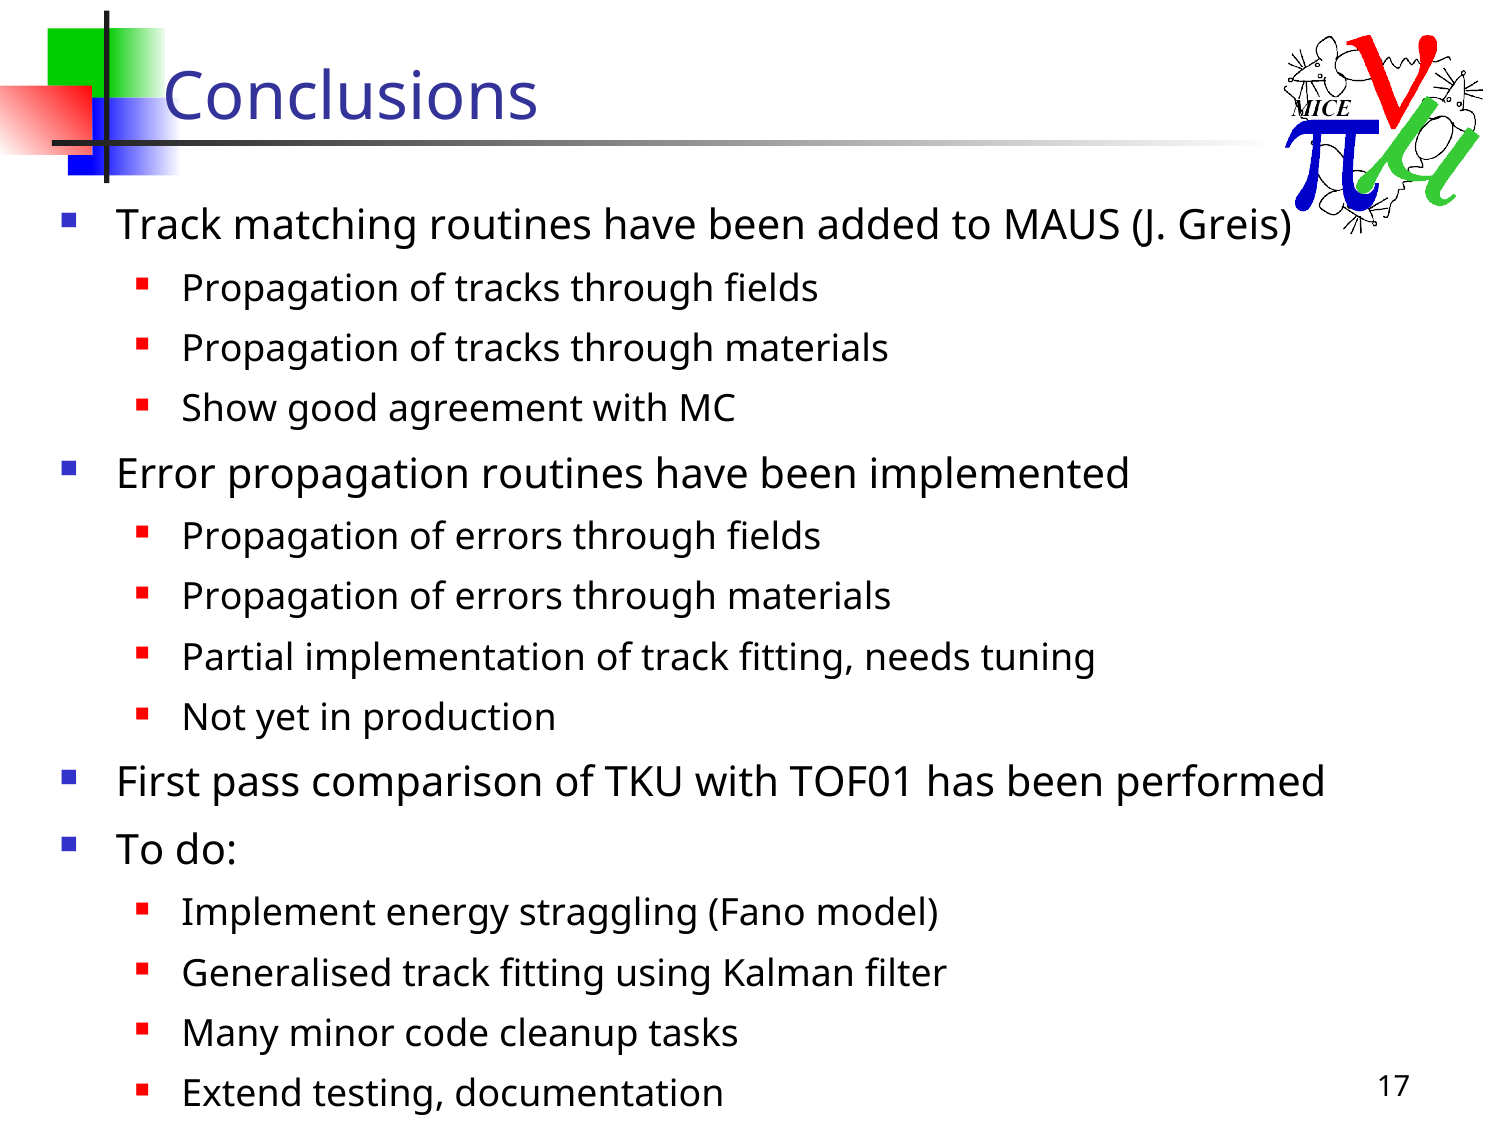

# Conclusions
Track matching routines have been added to MAUS (J. Greis)
Propagation of tracks through fields
Propagation of tracks through materials
Show good agreement with MC
Error propagation routines have been implemented
Propagation of errors through fields
Propagation of errors through materials
Partial implementation of track fitting, needs tuning
Not yet in production
First pass comparison of TKU with TOF01 has been performed
To do:
Implement energy straggling (Fano model)
Generalised track fitting using Kalman filter
Many minor code cleanup tasks
Extend testing, documentation
Push code to production
Use fixed MAUS quad model (currently in preproduction)
17